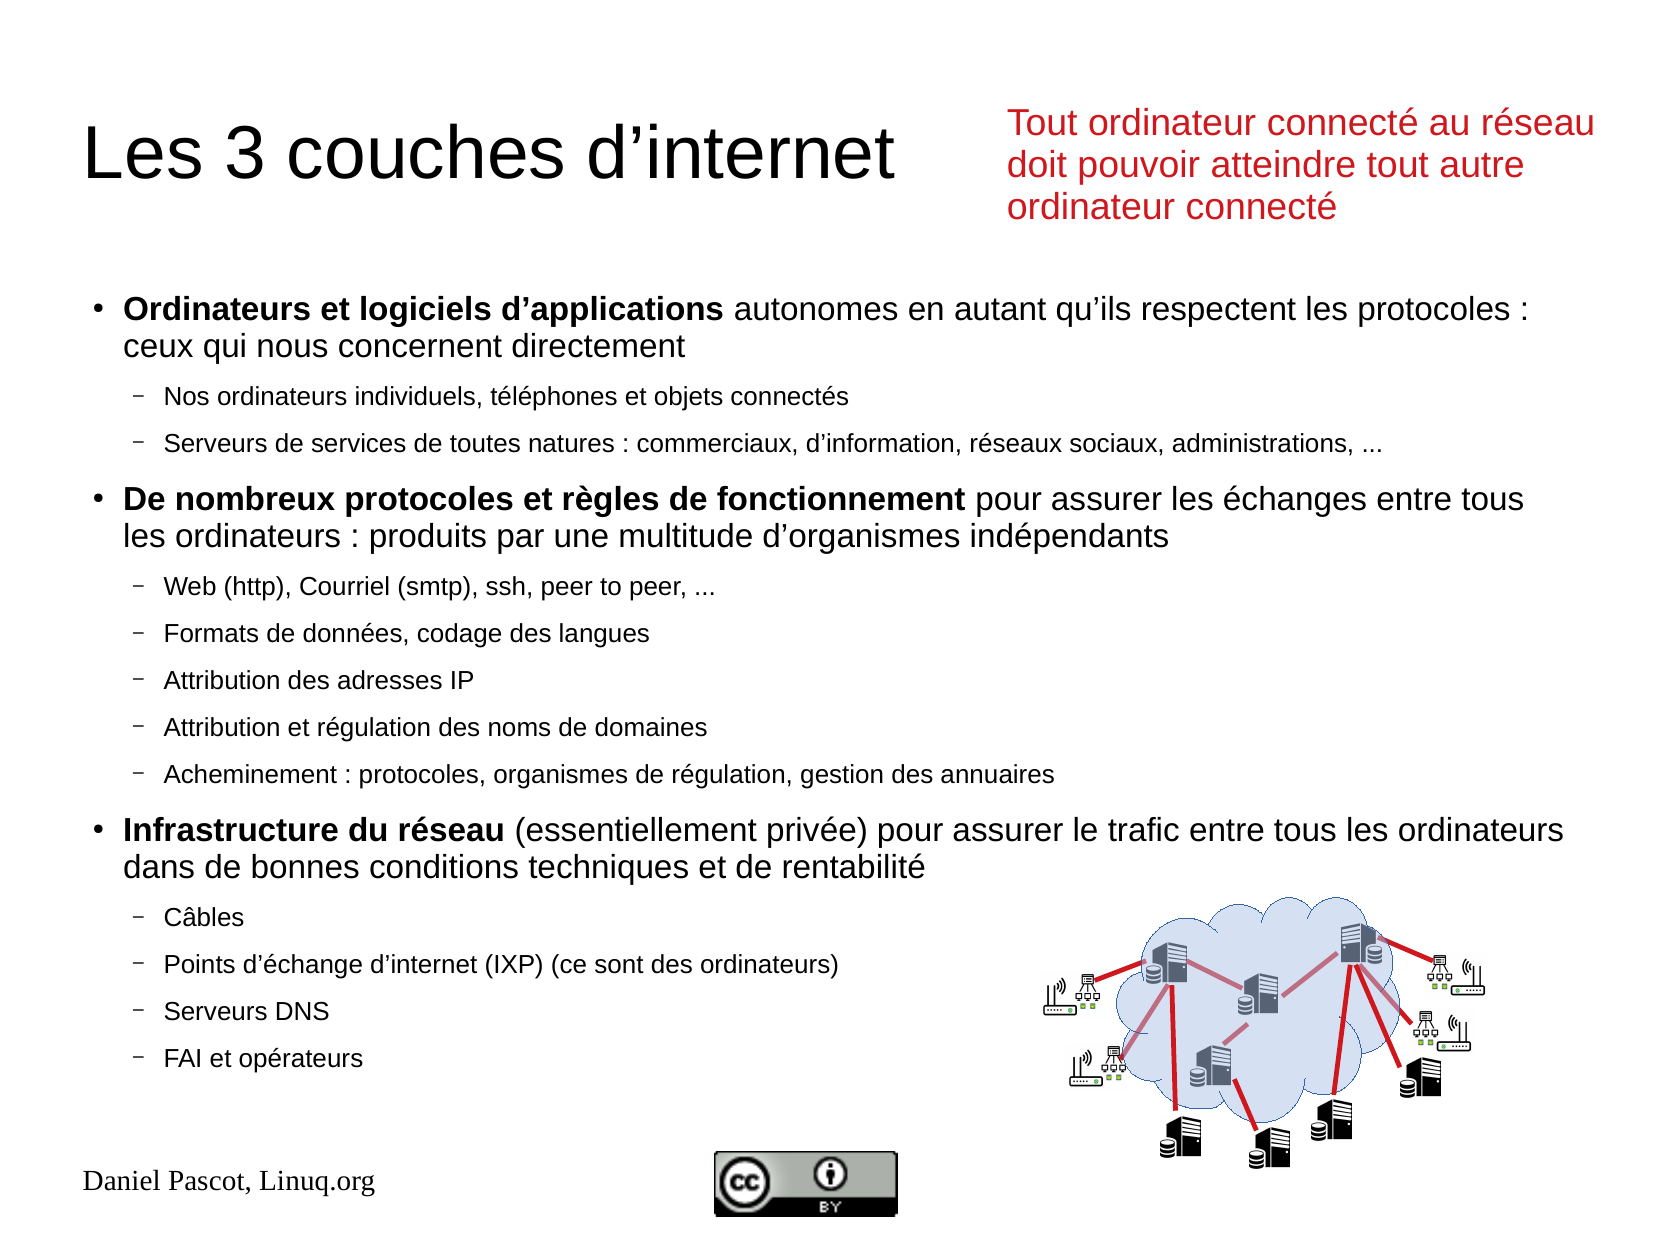

# Les 3 couches d’internet
Tout ordinateur connecté au réseau
doit pouvoir atteindre tout autre
ordinateur connecté
Ordinateurs et logiciels d’applications autonomes en autant qu’ils respectent les protocoles : ceux qui nous concernent directement
Nos ordinateurs individuels, téléphones et objets connectés
Serveurs de services de toutes natures : commerciaux, d’information, réseaux sociaux, administrations, ...
De nombreux protocoles et règles de fonctionnement pour assurer les échanges entre tous les ordinateurs : produits par une multitude d’organismes indépendants
Web (http), Courriel (smtp), ssh, peer to peer, ...
Formats de données, codage des langues
Attribution des adresses IP
Attribution et régulation des noms de domaines
Acheminement : protocoles, organismes de régulation, gestion des annuaires
Infrastructure du réseau (essentiellement privée) pour assurer le trafic entre tous les ordinateurs dans de bonnes conditions techniques et de rentabilité
Câbles
Points d’échange d’internet (IXP) (ce sont des ordinateurs)
Serveurs DNS
FAI et opérateurs